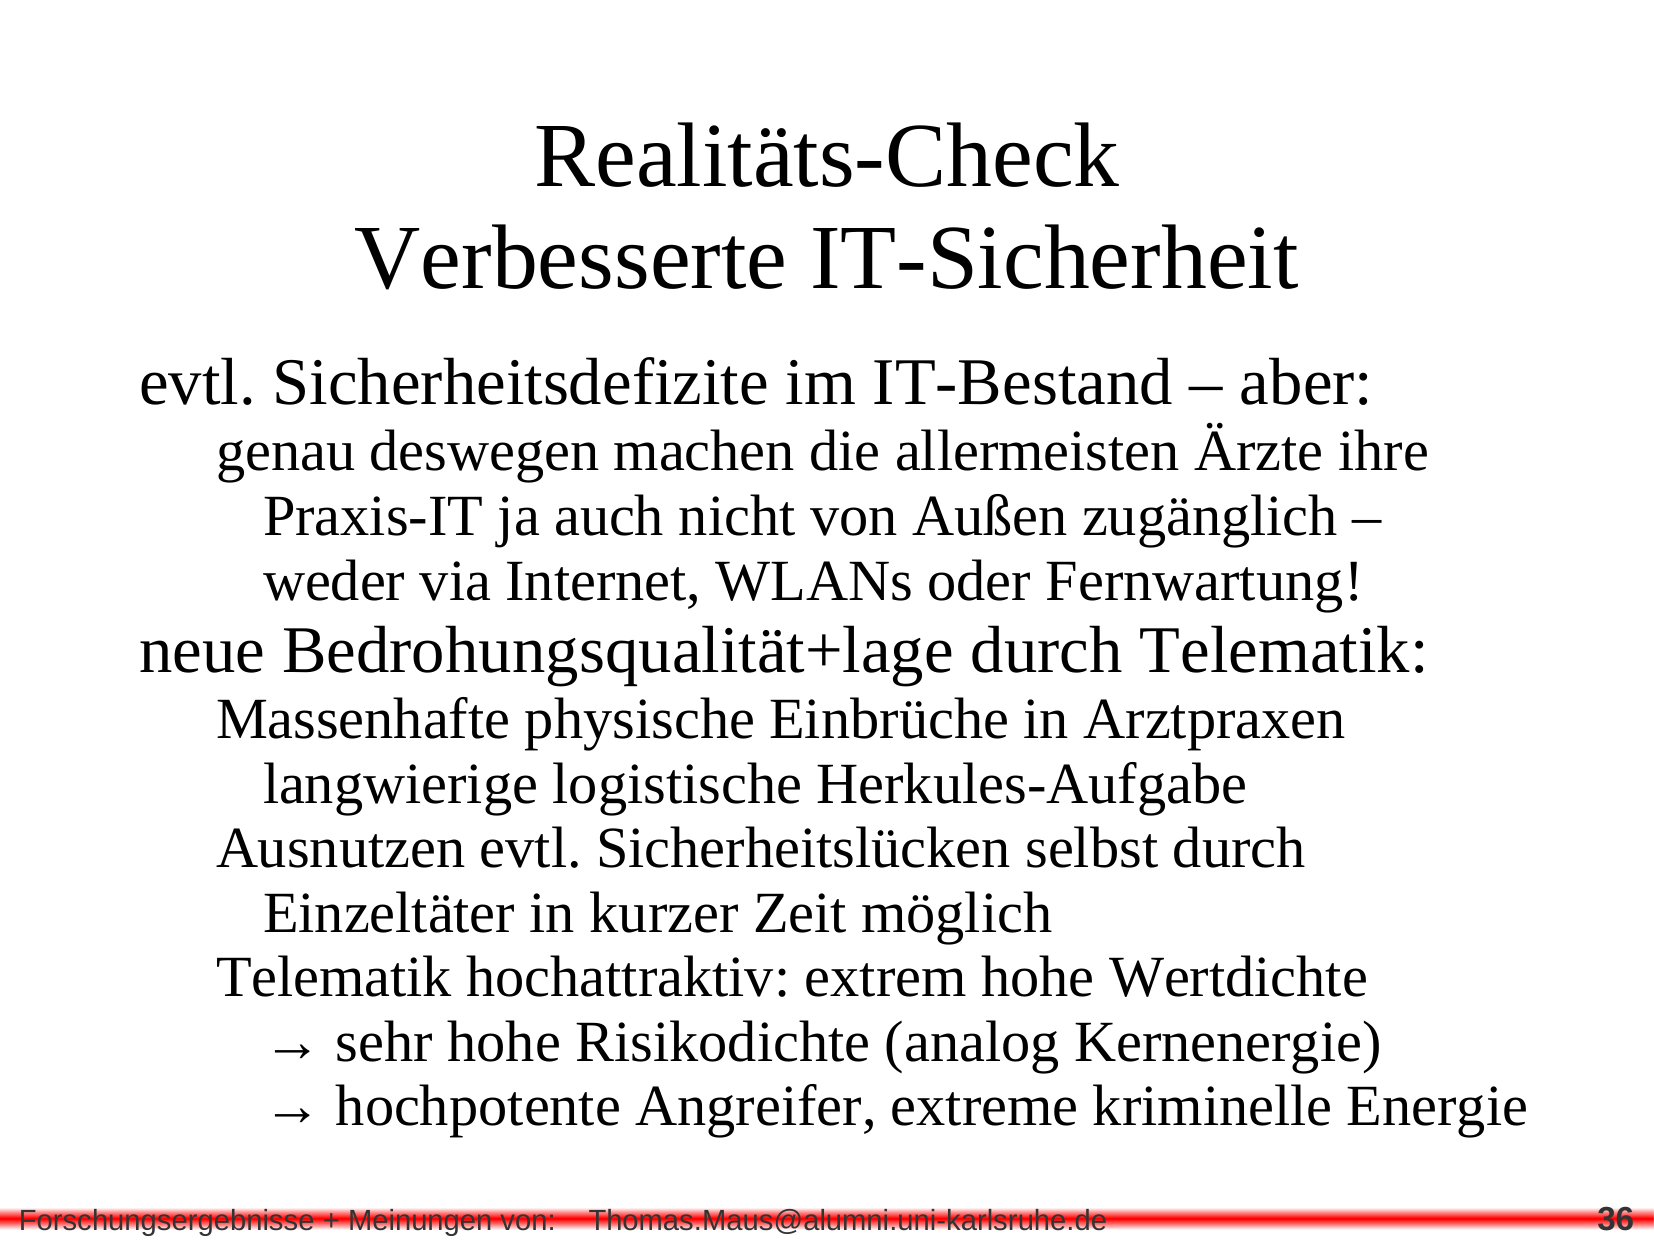

# Realitäts-Check Verbesserte IT-Sicherheit
evtl. Sicherheitsdefizite im IT-Bestand – aber:
genau deswegen machen die allermeisten Ärzte ihre Praxis-IT ja auch nicht von Außen zugänglich – weder via Internet, WLANs oder Fernwartung!
neue Bedrohungsqualität+lage durch Telematik:
Massenhafte physische Einbrüche in Arztpraxen langwierige logistische Herkules-Aufgabe
Ausnutzen evtl. Sicherheitslücken selbst durch Einzeltäter in kurzer Zeit möglich
Telematik hochattraktiv: extrem hohe Wertdichte
→ sehr hohe Risikodichte (analog Kernenergie)
→ hochpotente Angreifer, extreme kriminelle Energie